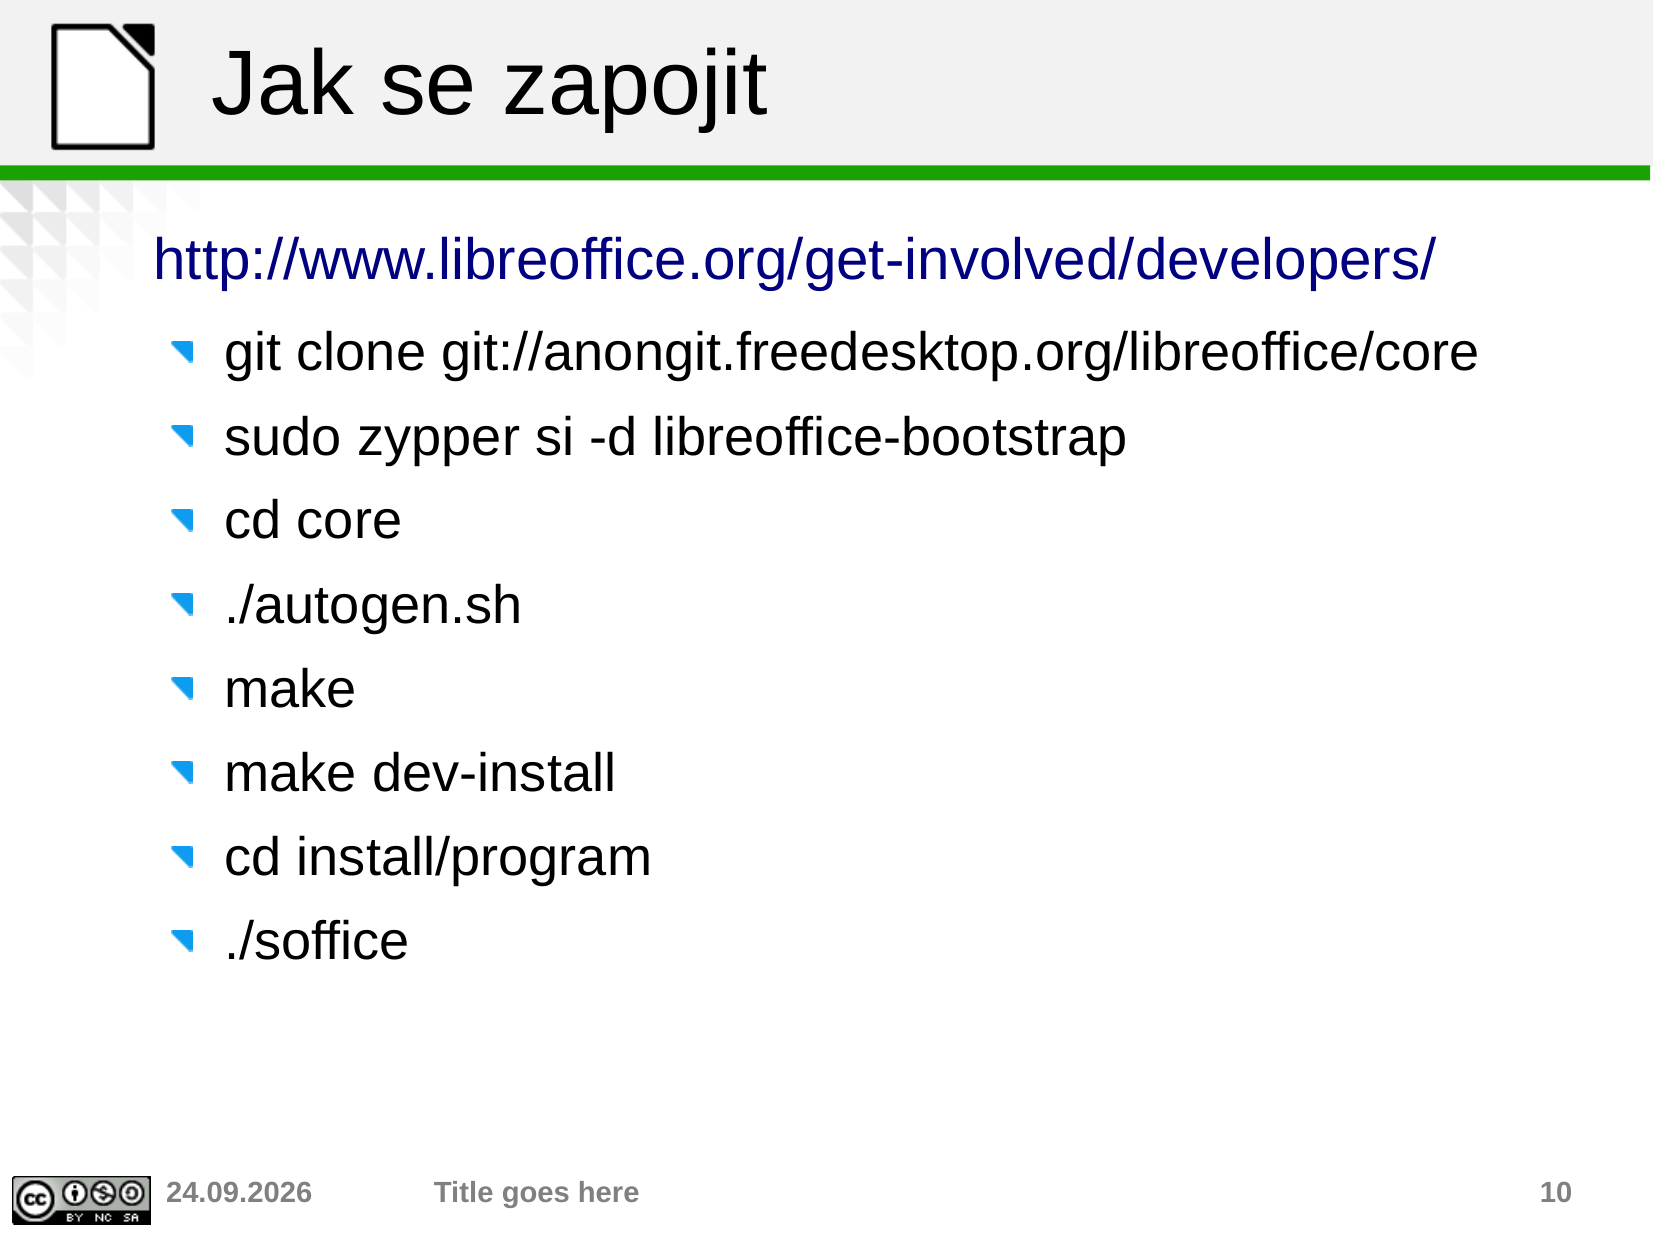

# Jak se zapojit
http://www.libreoffice.org/get-involved/developers/
git clone git://anongit.freedesktop.org/libreoffice/core
sudo zypper si -d libreoffice-bootstrap
cd core
./autogen.sh
make
make dev-install
cd install/program
./soffice
Title goes here
10